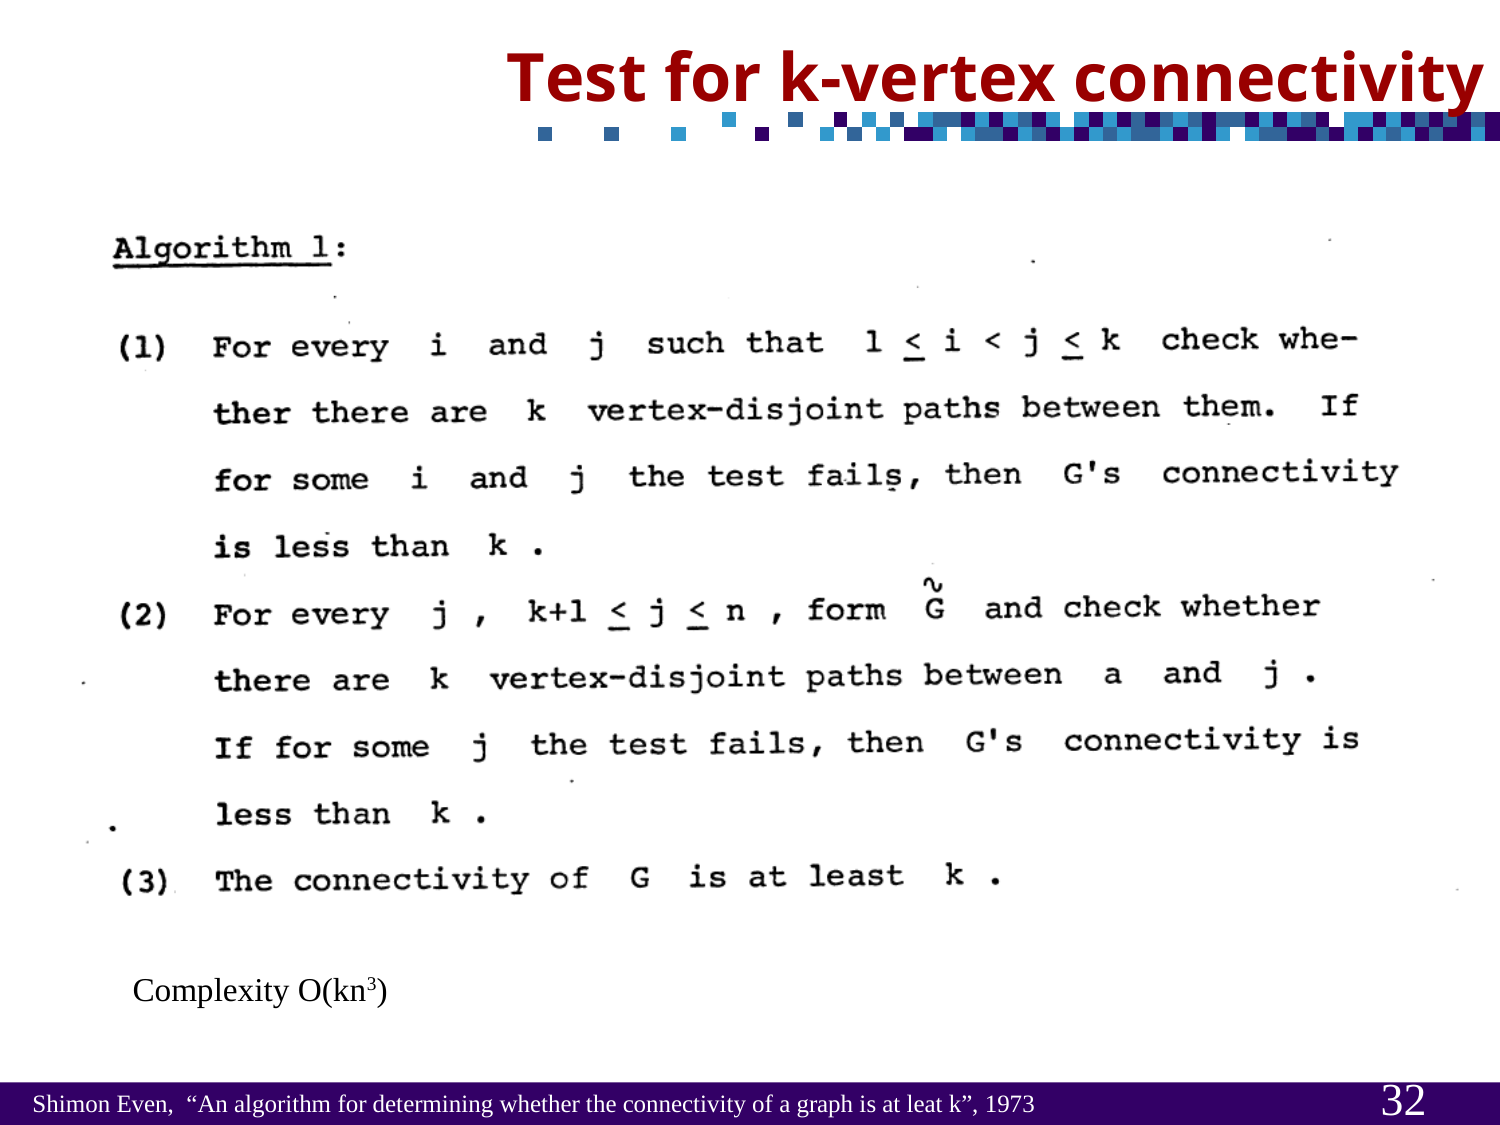

# Test for k-vertex connectivity
Complexity O(kn3)
Shimon Even, “An algorithm for determining whether the connectivity of a graph is at leat k”, 1973